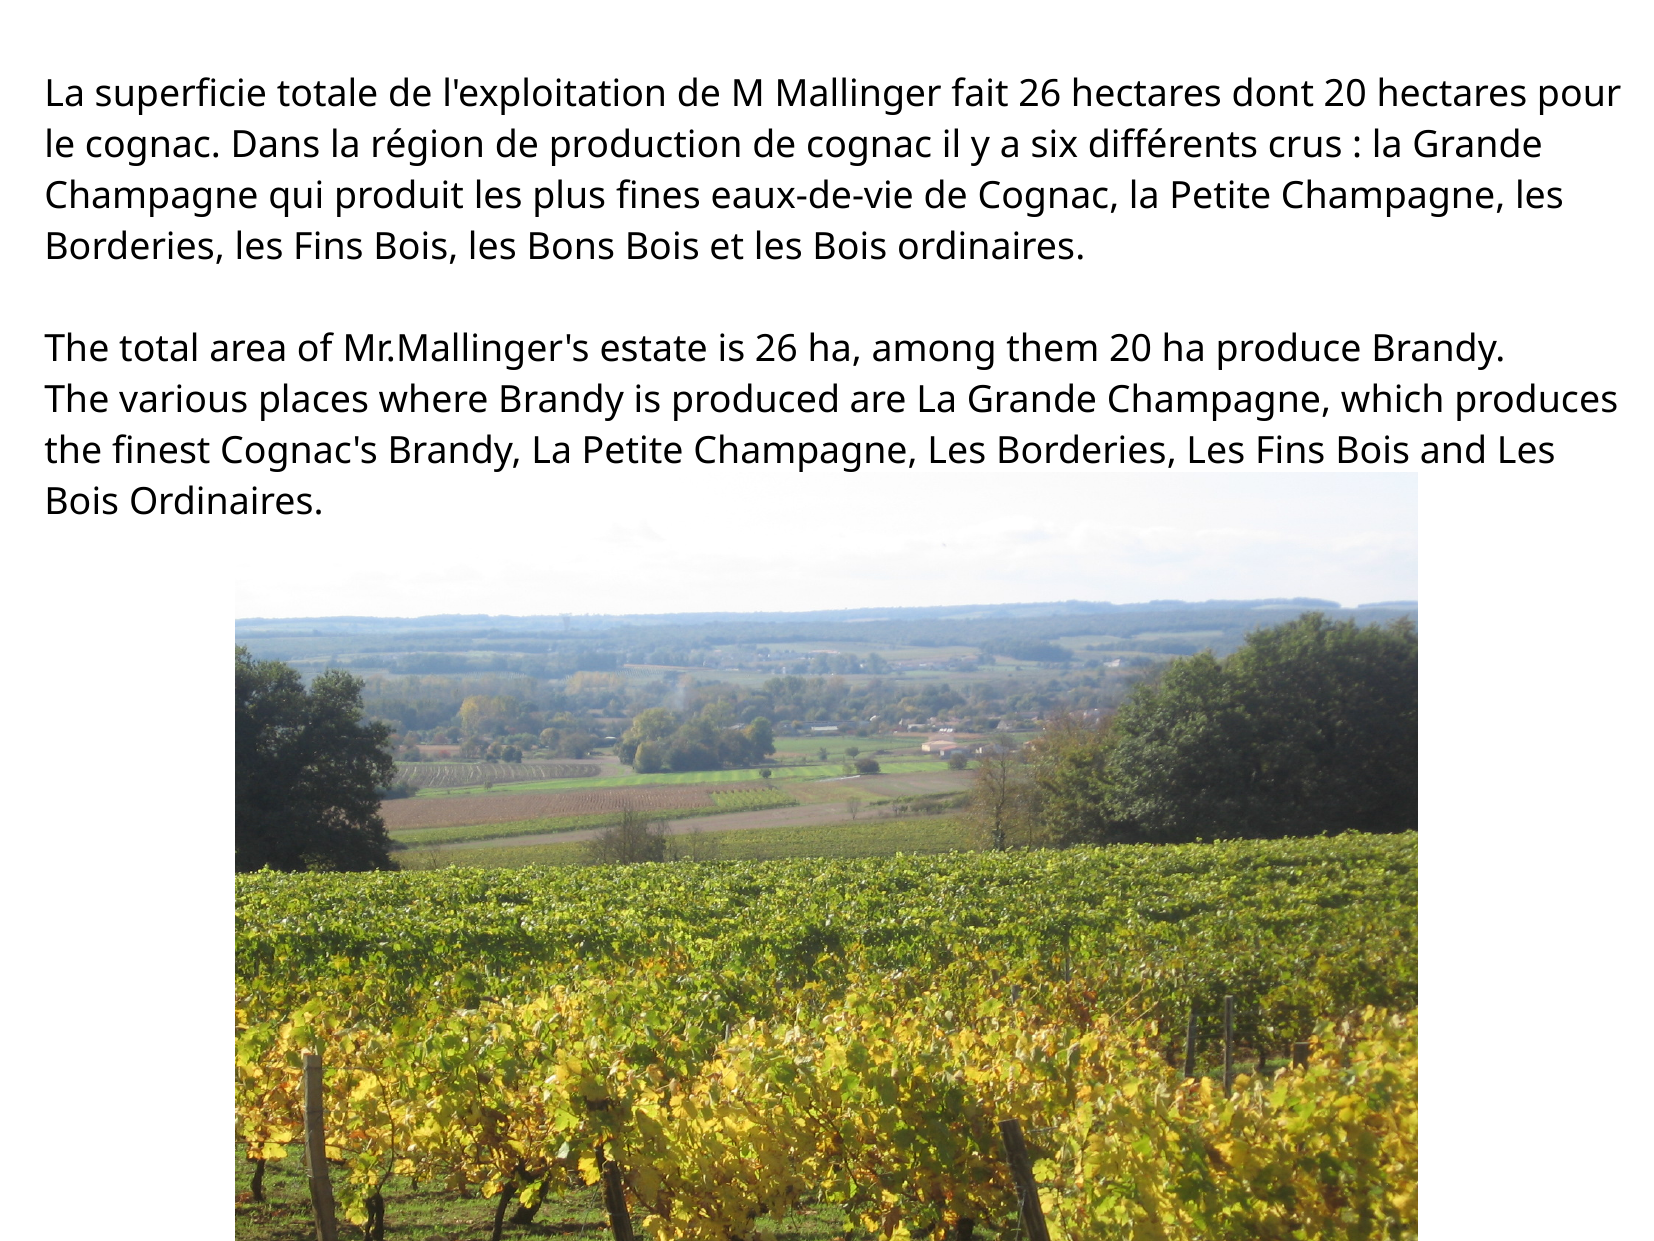

La superficie totale de l'exploitation de M Mallinger fait 26 hectares dont 20 hectares pour le cognac. Dans la région de production de cognac il y a six différents crus : la Grande Champagne qui produit les plus fines eaux-de-vie de Cognac, la Petite Champagne, les Borderies, les Fins Bois, les Bons Bois et les Bois ordinaires.
The total area of Mr.Mallinger's estate is 26 ha, among them 20 ha produce Brandy.
The various places where Brandy is produced are La Grande Champagne, which produces
the finest Cognac's Brandy, La Petite Champagne, Les Borderies, Les Fins Bois and Les Bois Ordinaires.